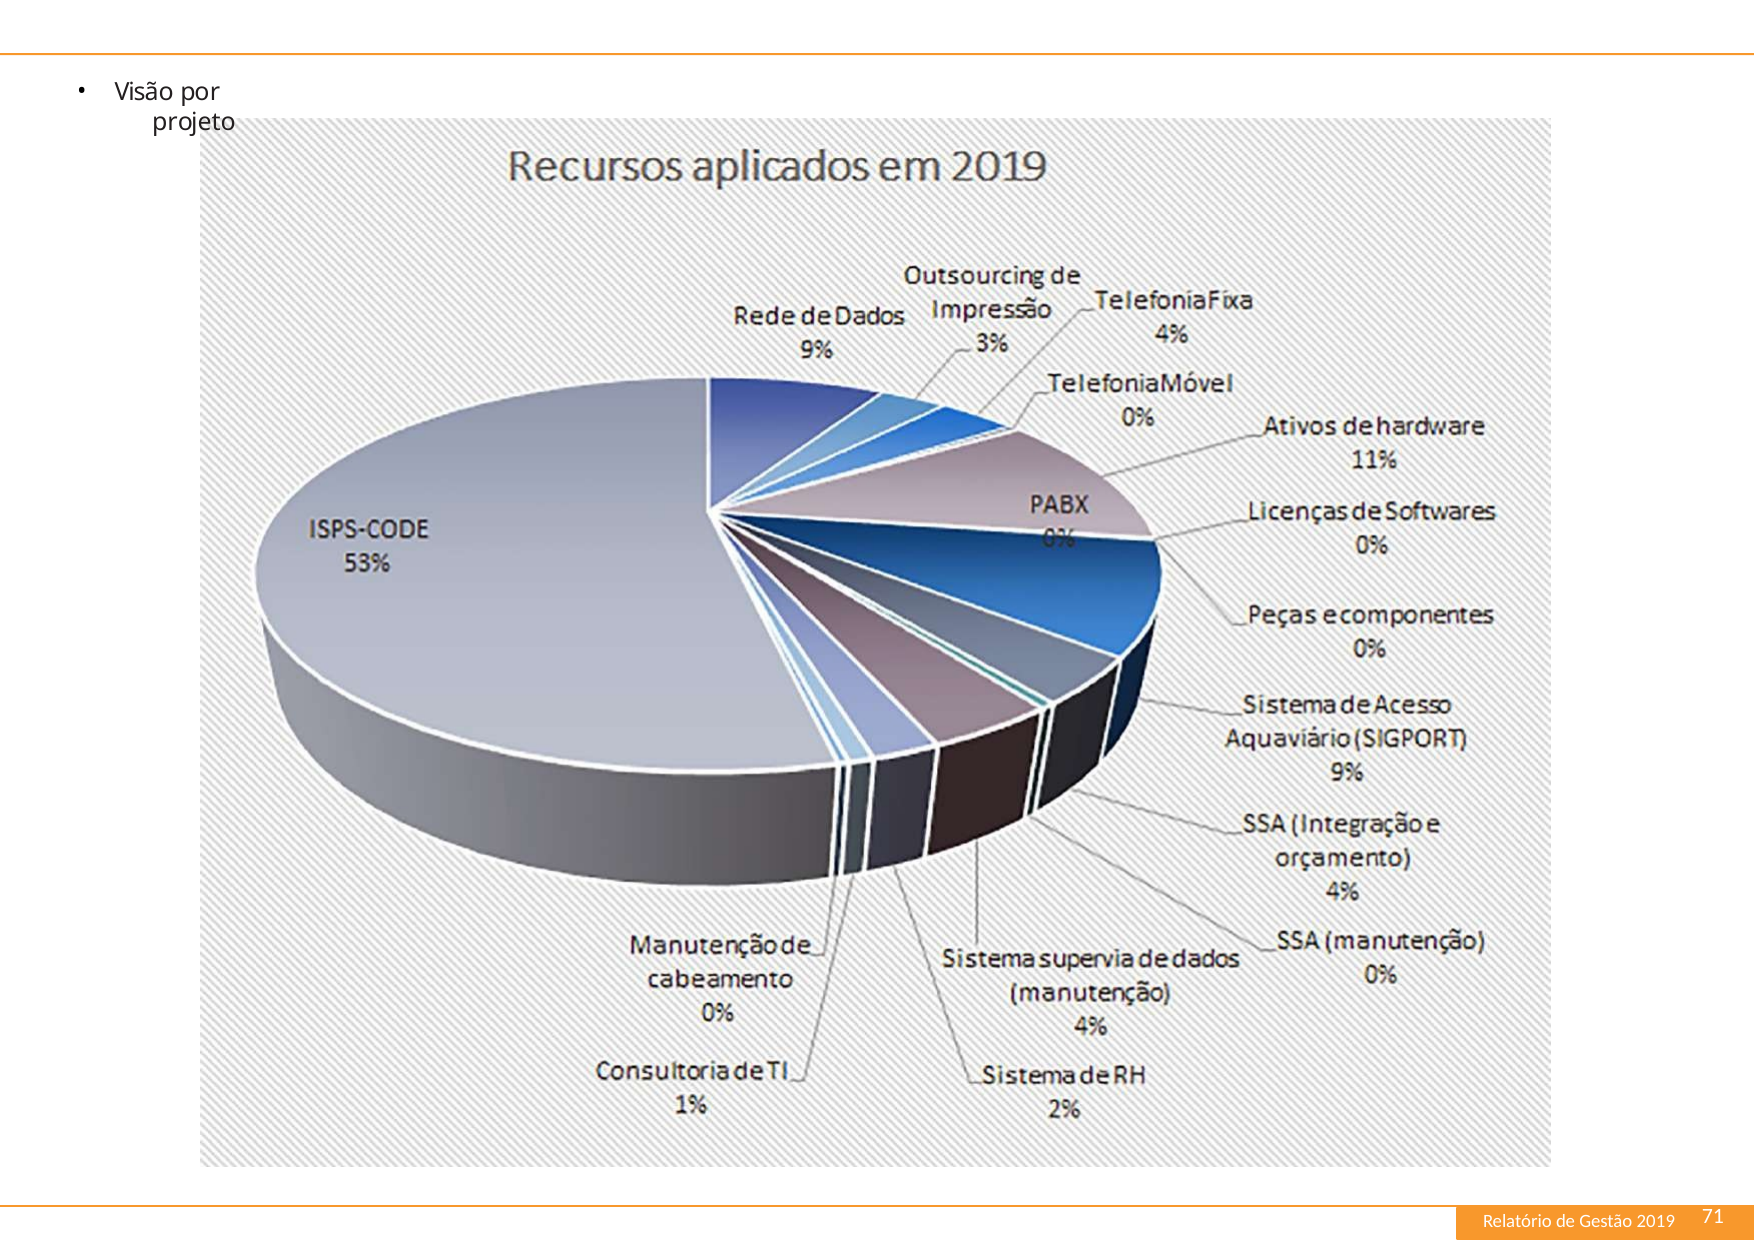

Visão por projeto
71
Relatório de Gestão 2019